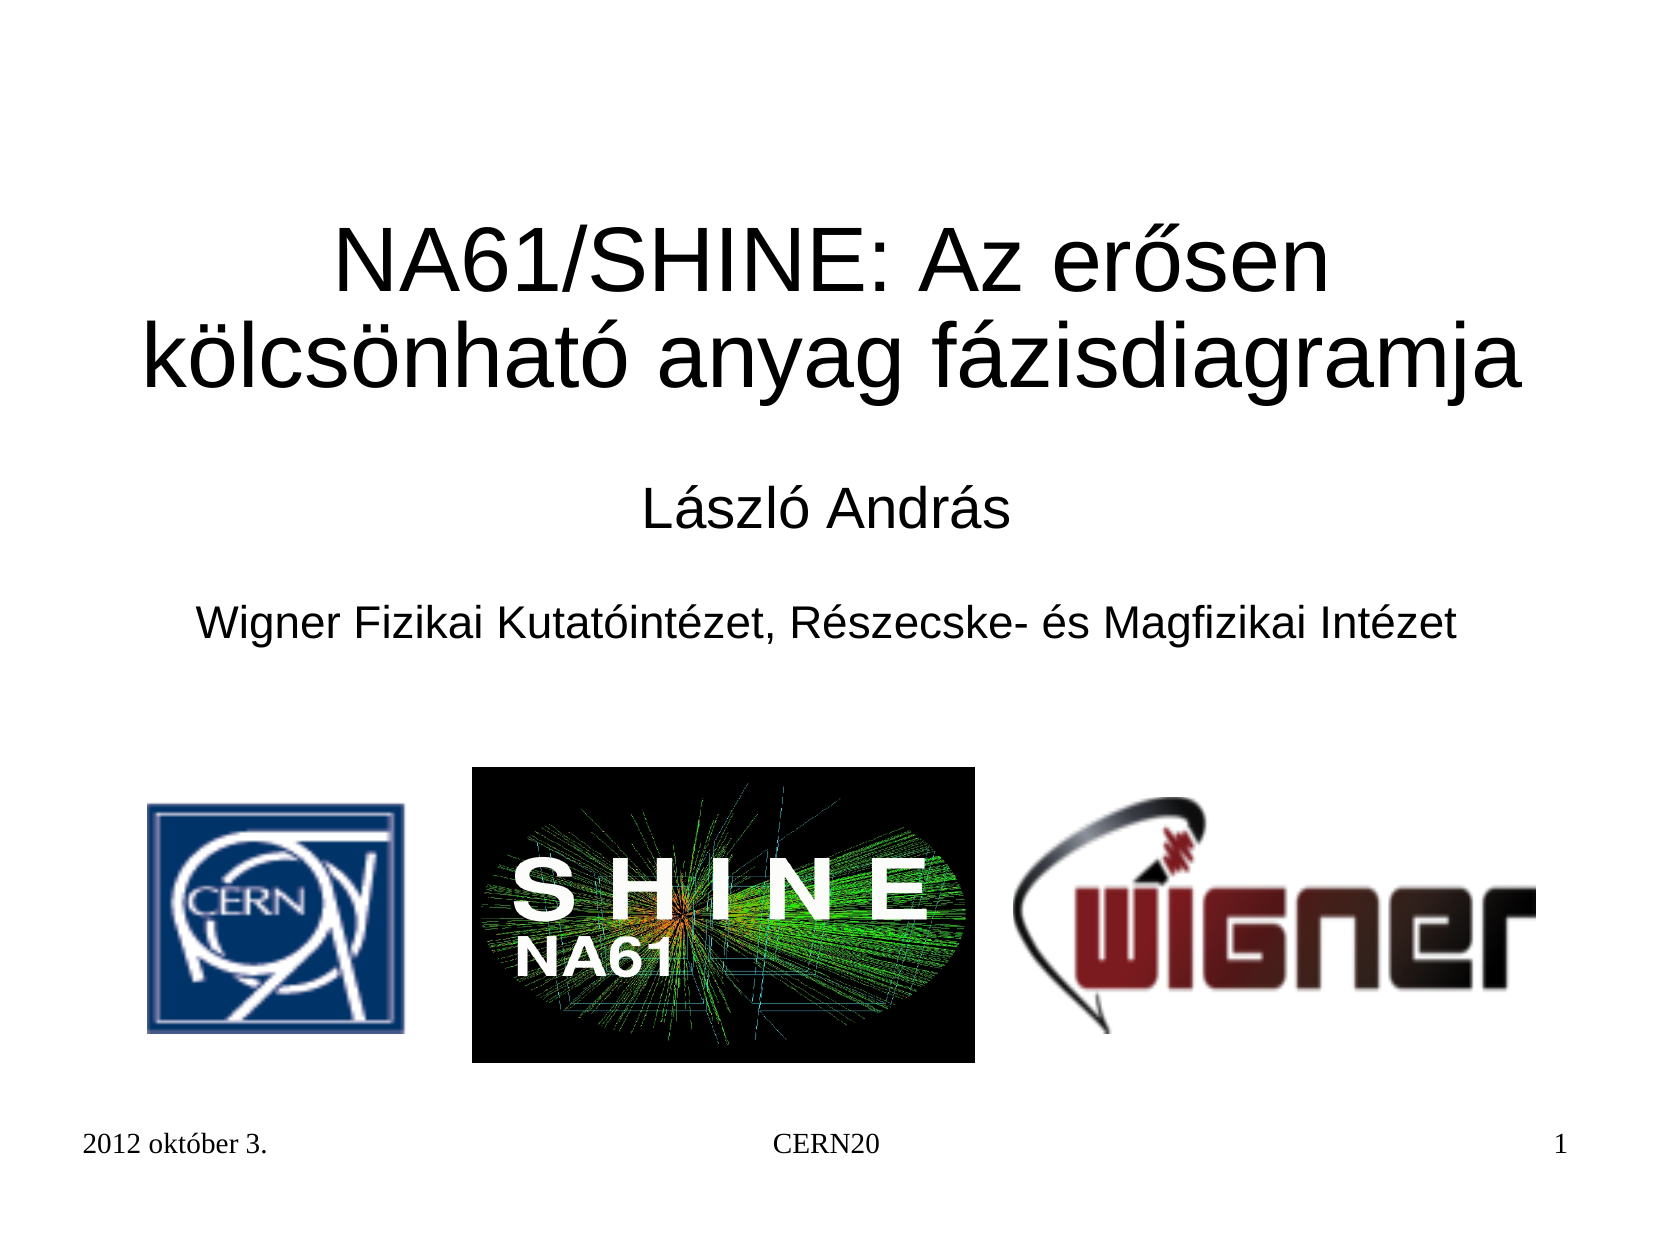

# NA61/SHINE: Az erősen kölcsönható anyag fázisdiagramja
László András
Wigner Fizikai Kutatóintézet, Részecske- és Magfizikai Intézet
2012 október 3.
CERN20
1